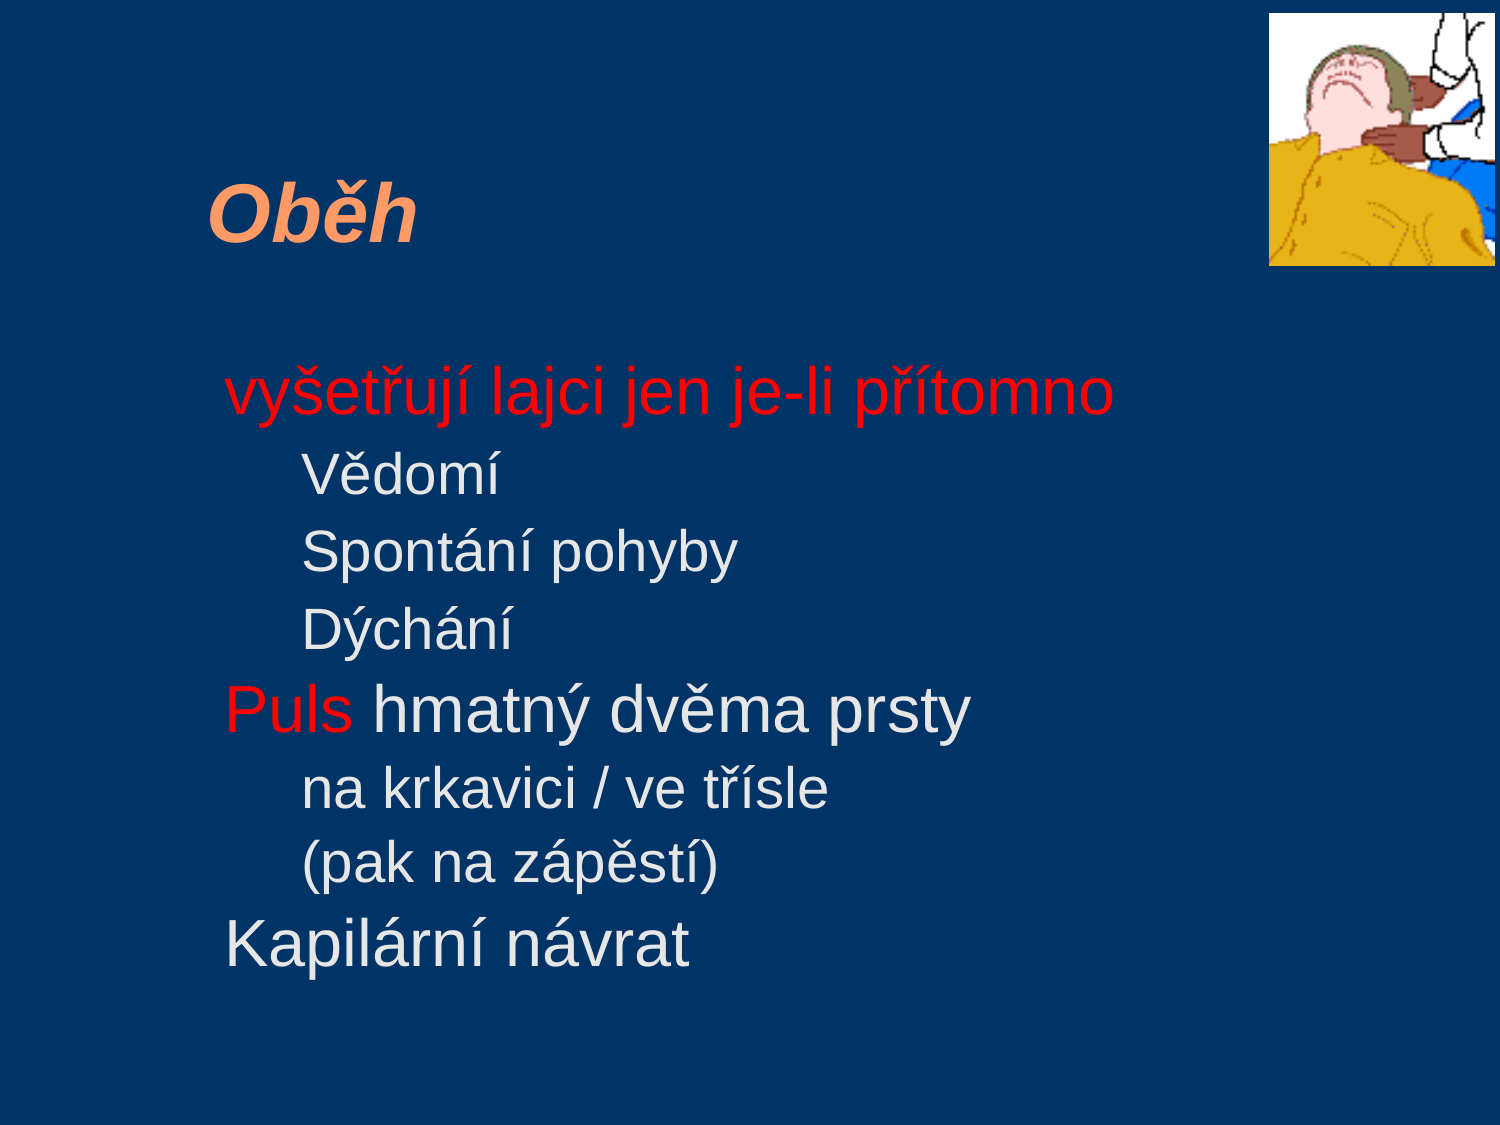

# Oběh
vyšetřují lajci jen je-li přítomno
Vědomí
Spontání pohyby
Dýchání
Puls hmatný dvěma prsty
na krkavici / ve třísle
(pak na zápěstí)
Kapilární návrat